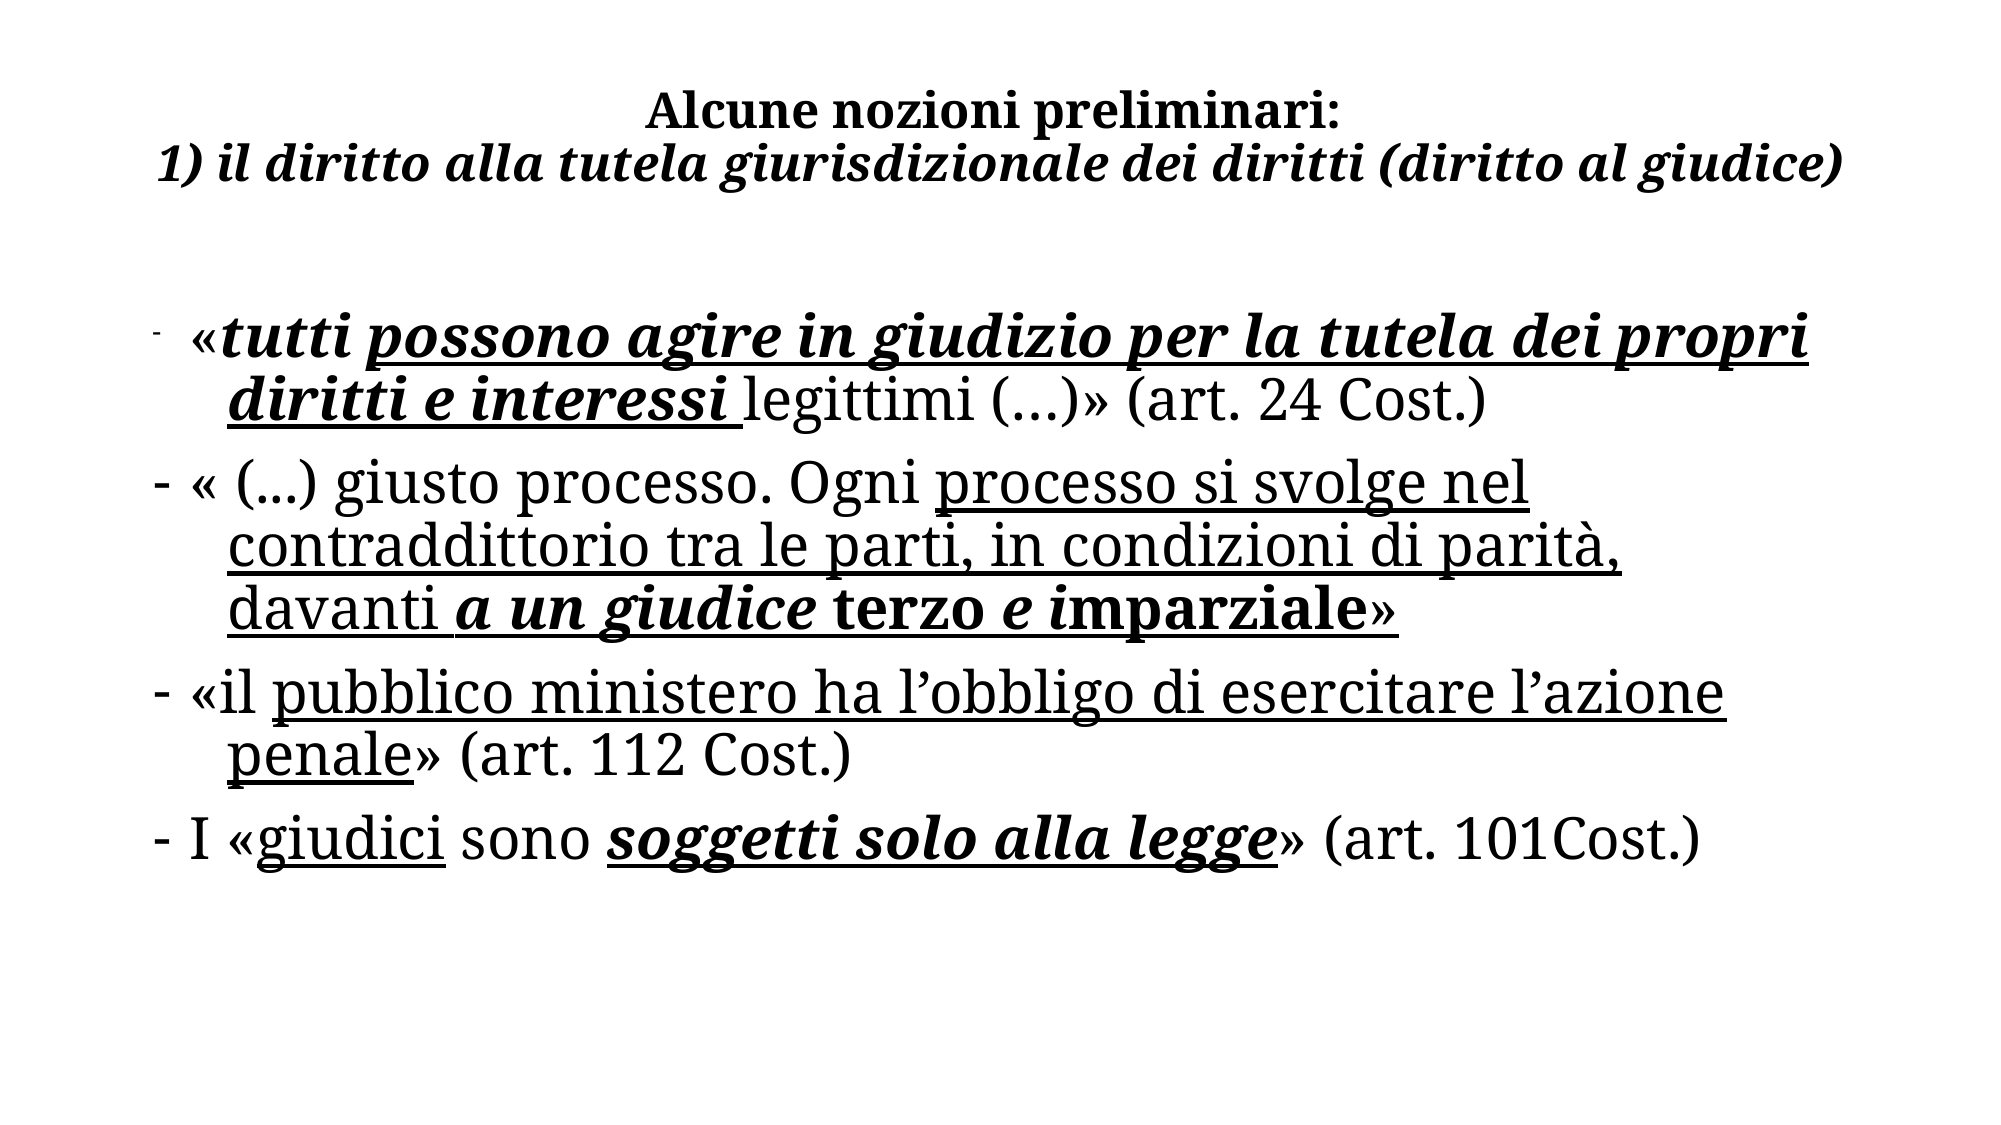

# Alcune nozioni preliminari: 1) il diritto alla tutela giurisdizionale dei diritti (diritto al giudice)
«tutti possono agire in giudizio per la tutela dei propri diritti e interessi legittimi (…)» (art. 24 Cost.)
« (...) giusto processo. Ogni processo si svolge nel contraddittorio tra le parti, in condizioni di parità, davanti a un giudice terzo e imparziale»
«il pubblico ministero ha l’obbligo di esercitare l’azione penale» (art. 112 Cost.)
I «giudici sono soggetti solo alla legge» (art. 101Cost.)